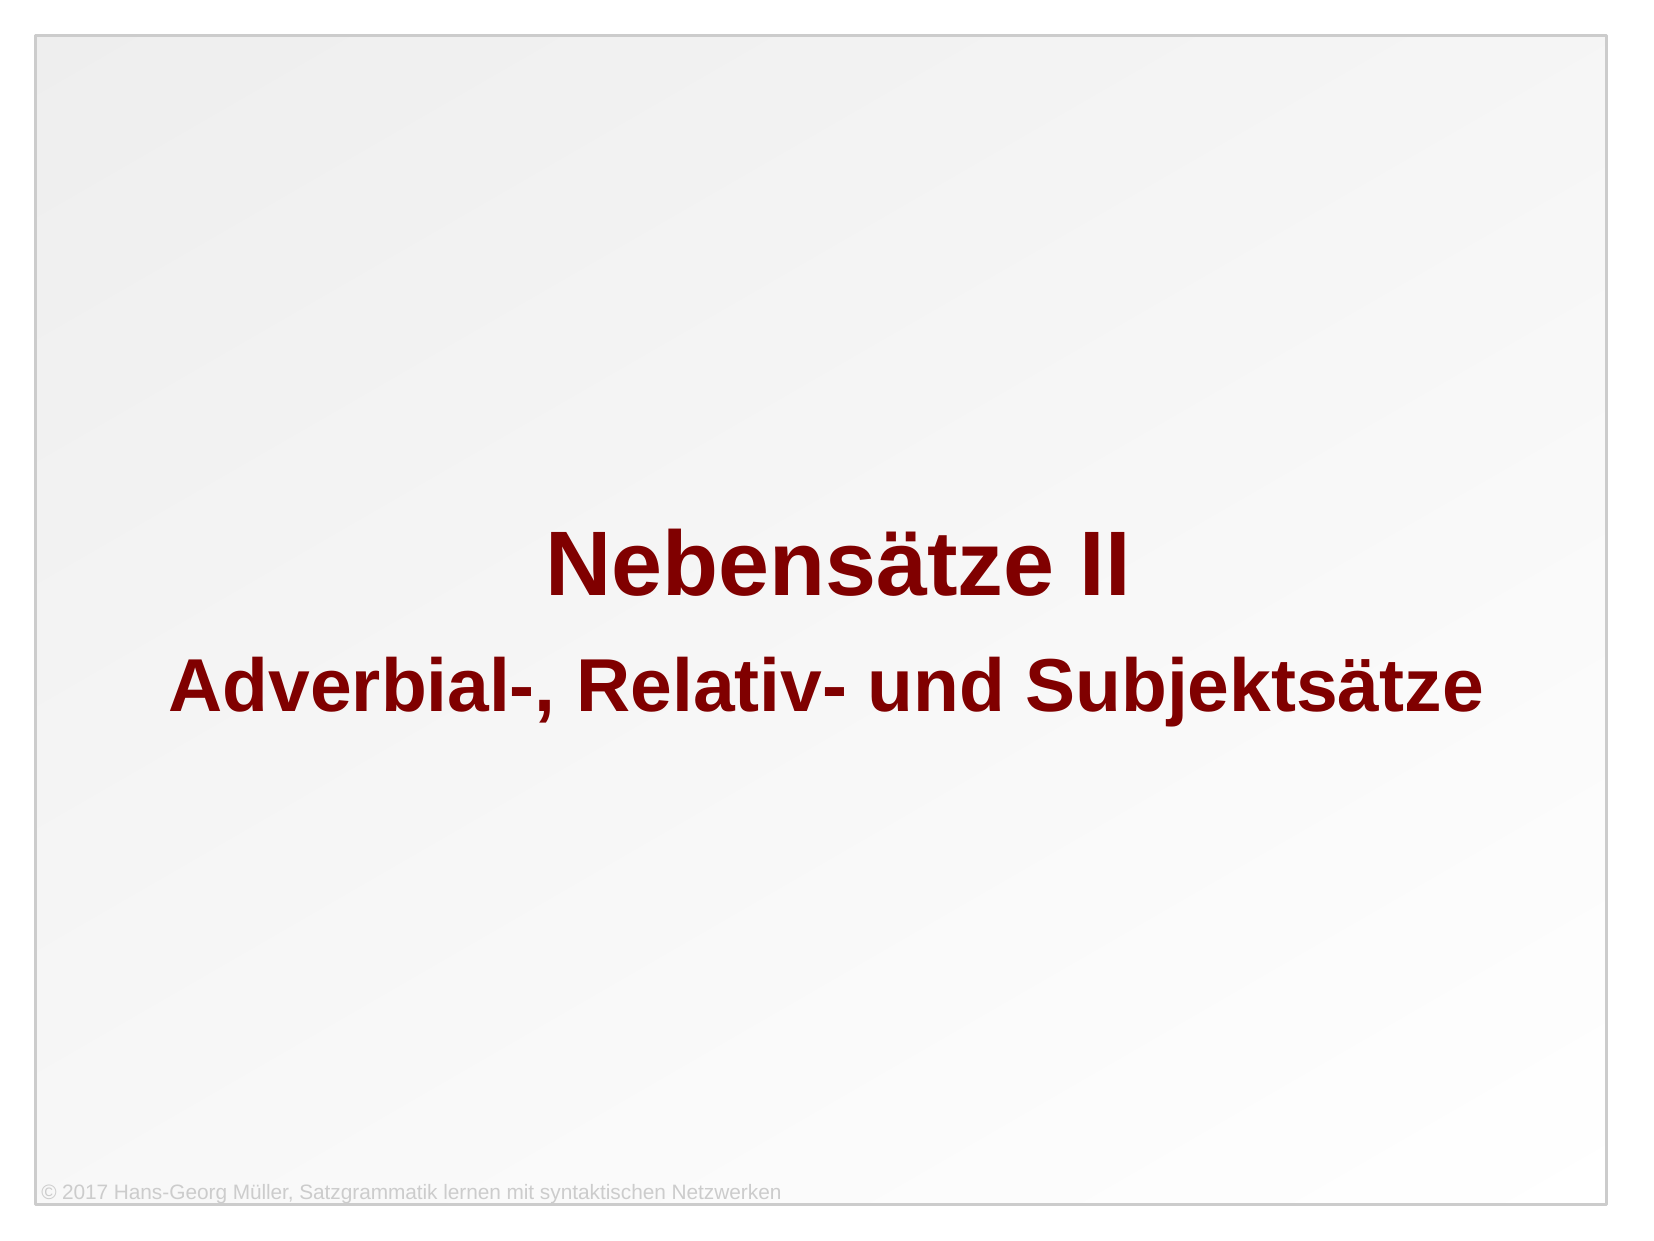

# Nebensätze II
Adverbial-, Relativ- und Subjektsätze